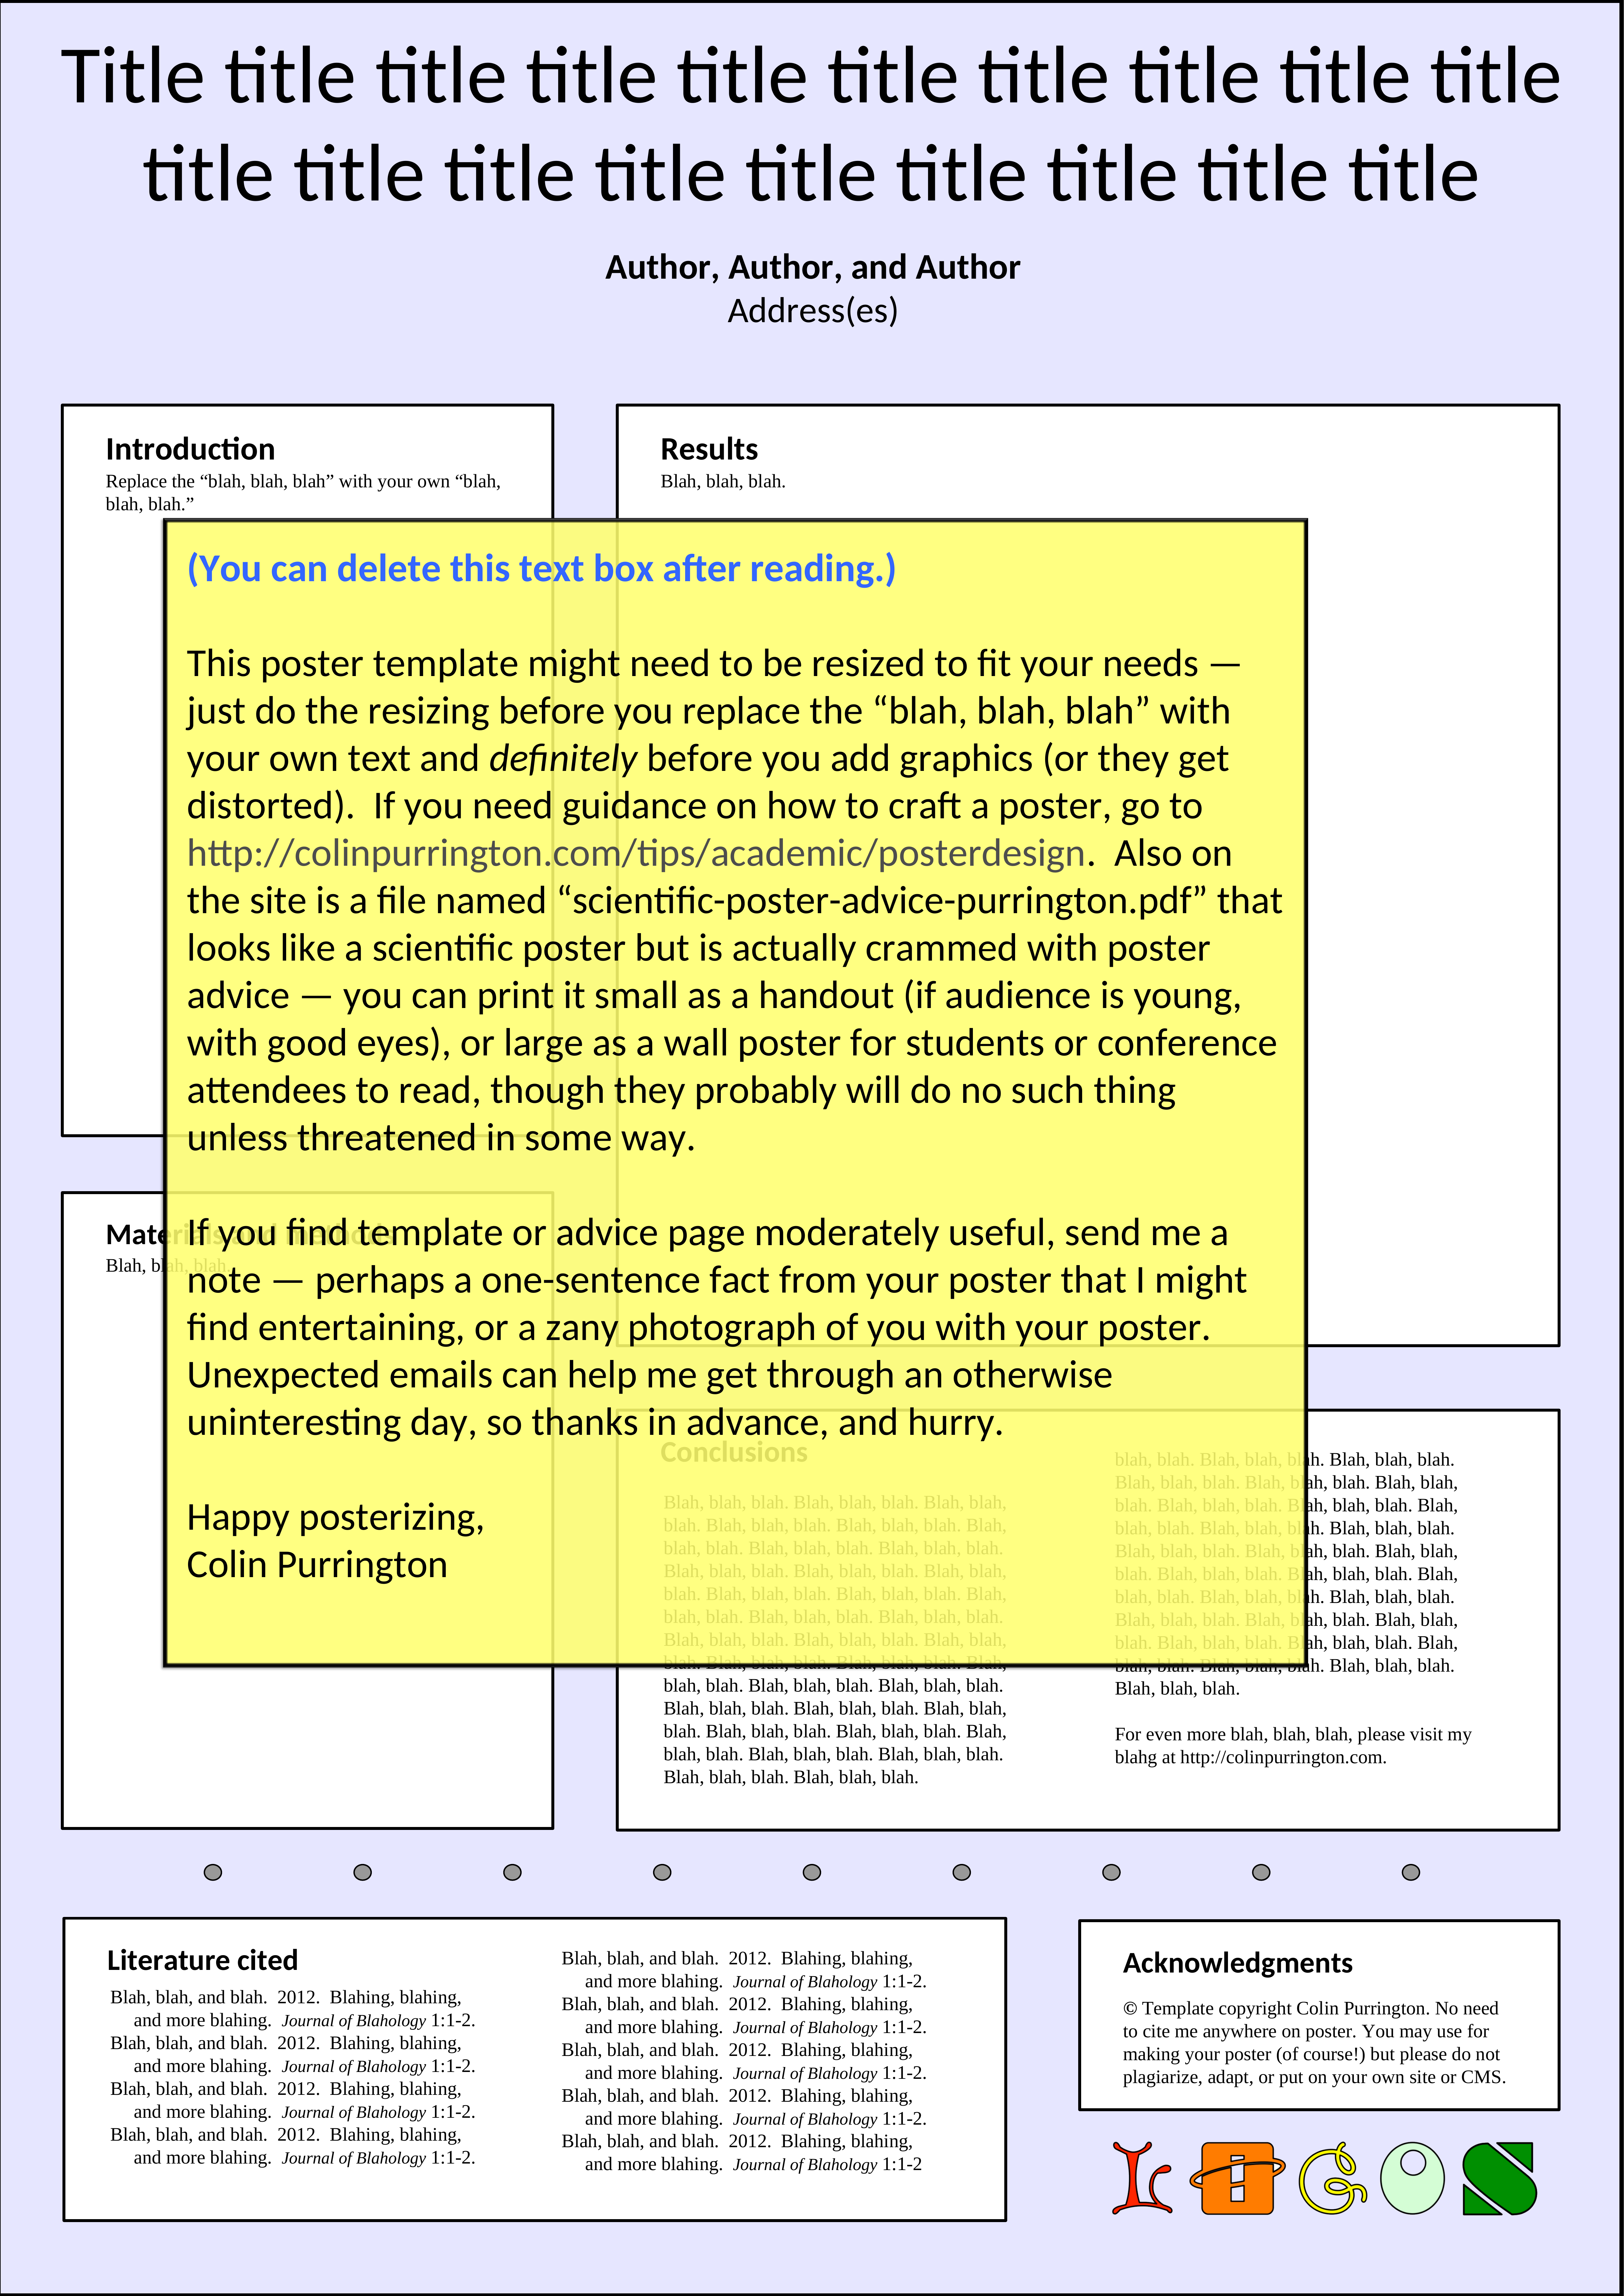

Title title title title title title title title title title title title title title title title title title title
Author, Author, and Author
Address(es)
Introduction
Replace the “blah, blah, blah” with your own “blah, blah, blah.”
Results
Blah, blah, blah.
(You can delete this text box after reading.)
This poster template might need to be resized to fit your needs — just do the resizing before you replace the “blah, blah, blah” with your own text and definitely before you add graphics (or they get distorted). If you need guidance on how to craft a poster, go to http://colinpurrington.com/tips/academic/posterdesign. Also on the site is a file named “scientific-poster-advice-purrington.pdf” that looks like a scientific poster but is actually crammed with poster advice — you can print it small as a handout (if audience is young, with good eyes), or large as a wall poster for students or conference attendees to read, though they probably will do no such thing unless threatened in some way.
If you find template or advice page moderately useful, send me a note — perhaps a one-sentence fact from your poster that I might find entertaining, or a zany photograph of you with your poster. Unexpected emails can help me get through an otherwise uninteresting day, so thanks in advance, and hurry.
Happy posterizing,
Colin Purrington
© File copyright Colin Purrington. You may use for making your poster, of course, but please do not plagiarize, adapt, or put on your own site. Also, do not upload this file, even if modified, to third-party file-sharing sites such as doctoc.com. If you have insatiable need to post a template onto your own site, search the internet for a different template to steal. File downloaded from http://colinpurrington.com/tips/academic/posterdesign.
Materials and methods
Blah, blah, blah.
Conclusions
blah, blah. Blah, blah, blah. Blah, blah, blah. Blah, blah, blah. Blah, blah, blah. Blah, blah, blah. Blah, blah, blah. Blah, blah, blah. Blah, blah, blah. Blah, blah, blah. Blah, blah, blah. Blah, blah, blah. Blah, blah, blah. Blah, blah, blah. Blah, blah, blah. Blah, blah, blah. Blah, blah, blah. Blah, blah, blah. Blah, blah, blah. Blah, blah, blah. Blah, blah, blah. Blah, blah, blah. Blah, blah, blah. Blah, blah, blah. Blah, blah, blah. Blah, blah, blah. Blah, blah, blah. Blah, blah, blah.
For even more blah, blah, blah, please visit my blahg at http://colinpurrington.com.
Blah, blah, blah. Blah, blah, blah. Blah, blah, blah. Blah, blah, blah. Blah, blah, blah. Blah, blah, blah. Blah, blah, blah. Blah, blah, blah. Blah, blah, blah. Blah, blah, blah. Blah, blah, blah. Blah, blah, blah. Blah, blah, blah. Blah, blah, blah. Blah, blah, blah. Blah, blah, blah. Blah, blah, blah. Blah, blah, blah. Blah, blah, blah. Blah, blah, blah. Blah, blah, blah. Blah, blah, blah. Blah, blah, blah. Blah, blah, blah. Blah, blah, blah. Blah, blah, blah. Blah, blah, blah. Blah, blah, blah. Blah, blah, blah. Blah, blah, blah. Blah, blah, blah. Blah, blah, blah. Blah, blah, blah. Blah, blah, blah.
Literature cited
Acknowledgments
© Template copyright Colin Purrington. No need to cite me anywhere on poster. You may use for making your poster (of course!) but please do not plagiarize, adapt, or put on your own site or CMS.
Blah, blah, and blah. 2012. Blahing, blahing, and more blahing. Journal of Blahology 1:1-2.
Blah, blah, and blah. 2012. Blahing, blahing, and more blahing. Journal of Blahology 1:1-2.
Blah, blah, and blah. 2012. Blahing, blahing, and more blahing. Journal of Blahology 1:1-2.
Blah, blah, and blah. 2012. Blahing, blahing, and more blahing. Journal of Blahology 1:1-2.
Blah, blah, and blah. 2012. Blahing, blahing, and more blahing. Journal of Blahology 1:1-2
Blah, blah, and blah. 2012. Blahing, blahing, and more blahing. Journal of Blahology 1:1-2.
Blah, blah, and blah. 2012. Blahing, blahing, and more blahing. Journal of Blahology 1:1-2.
Blah, blah, and blah. 2012. Blahing, blahing, and more blahing. Journal of Blahology 1:1-2.
Blah, blah, and blah. 2012. Blahing, blahing, and more blahing. Journal of Blahology 1:1-2.